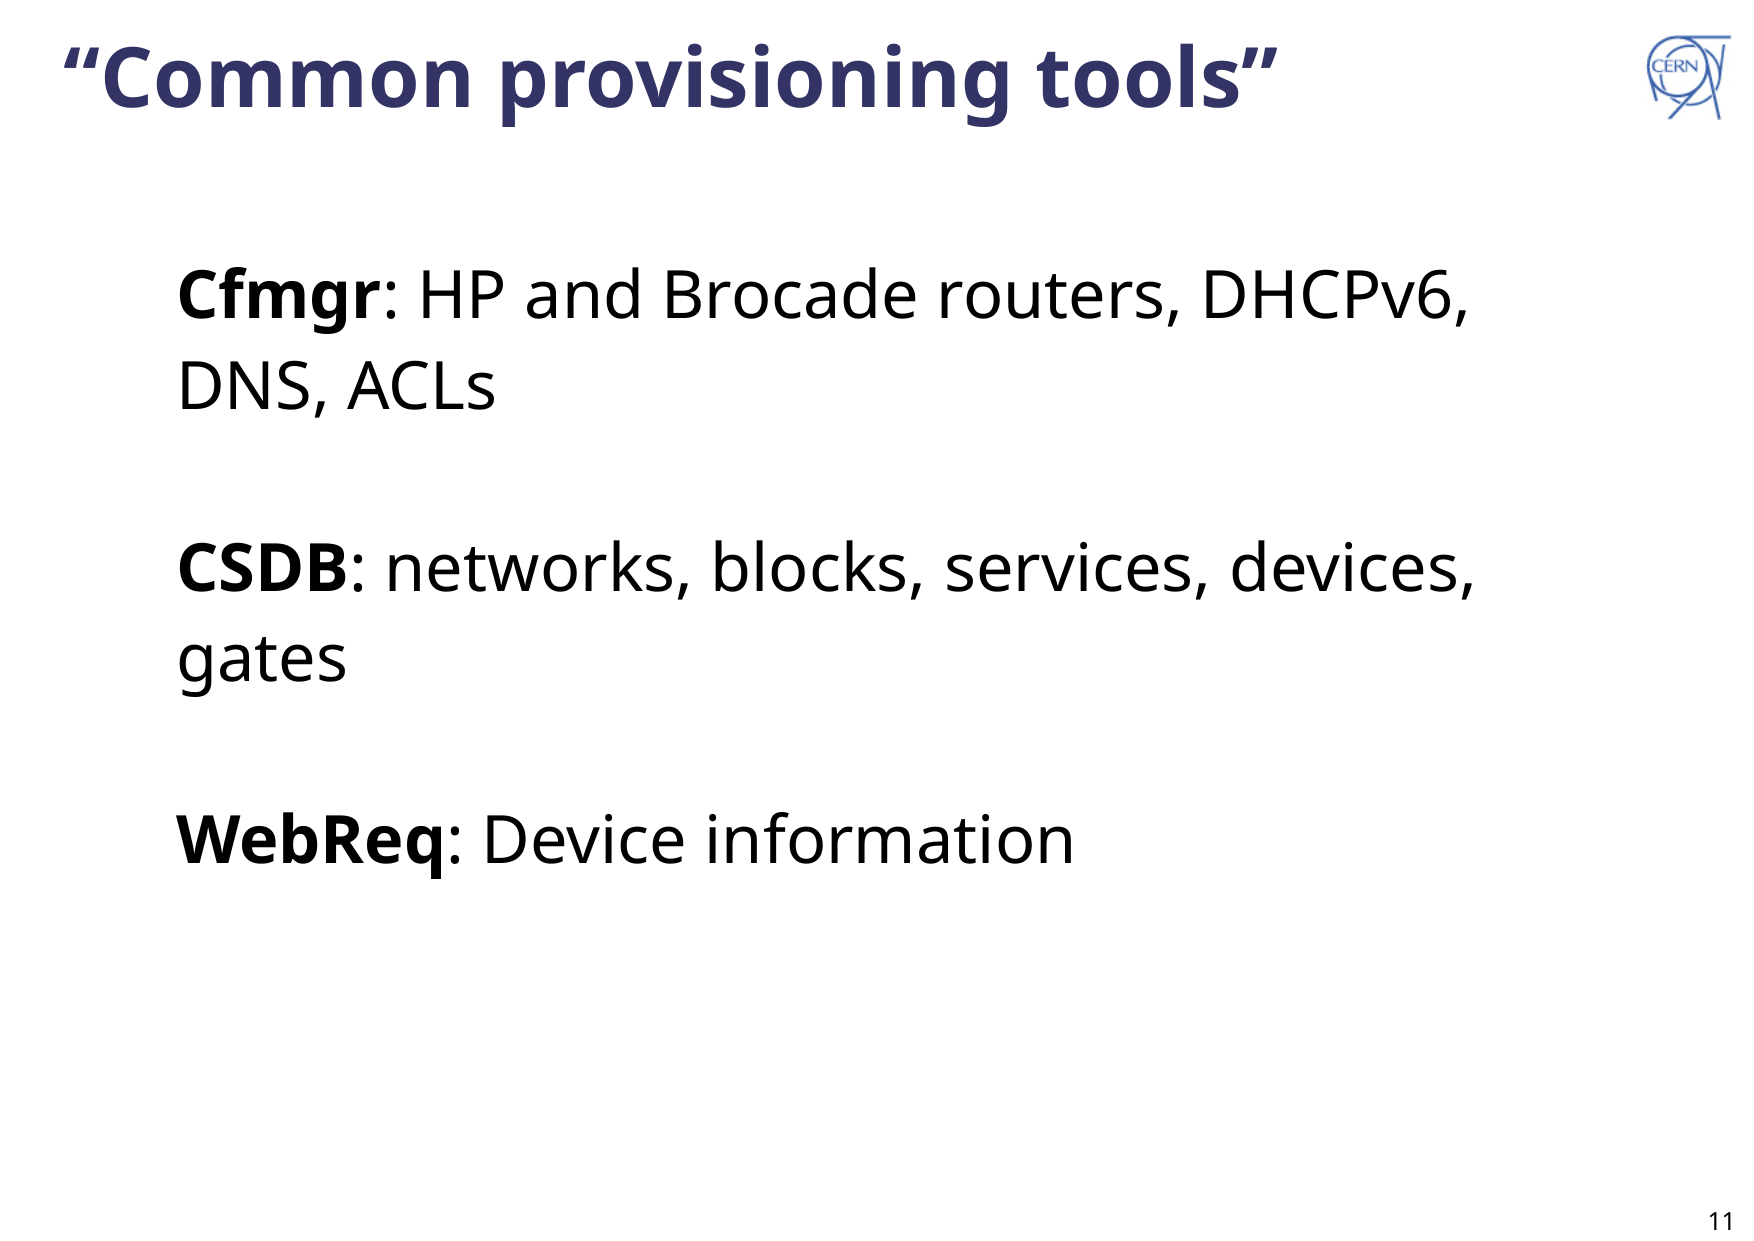

# “Common provisioning tools”
Cfmgr: HP and Brocade routers, DHCPv6, DNS, ACLs
CSDB: networks, blocks, services, devices, gates
WebReq: Device information
11